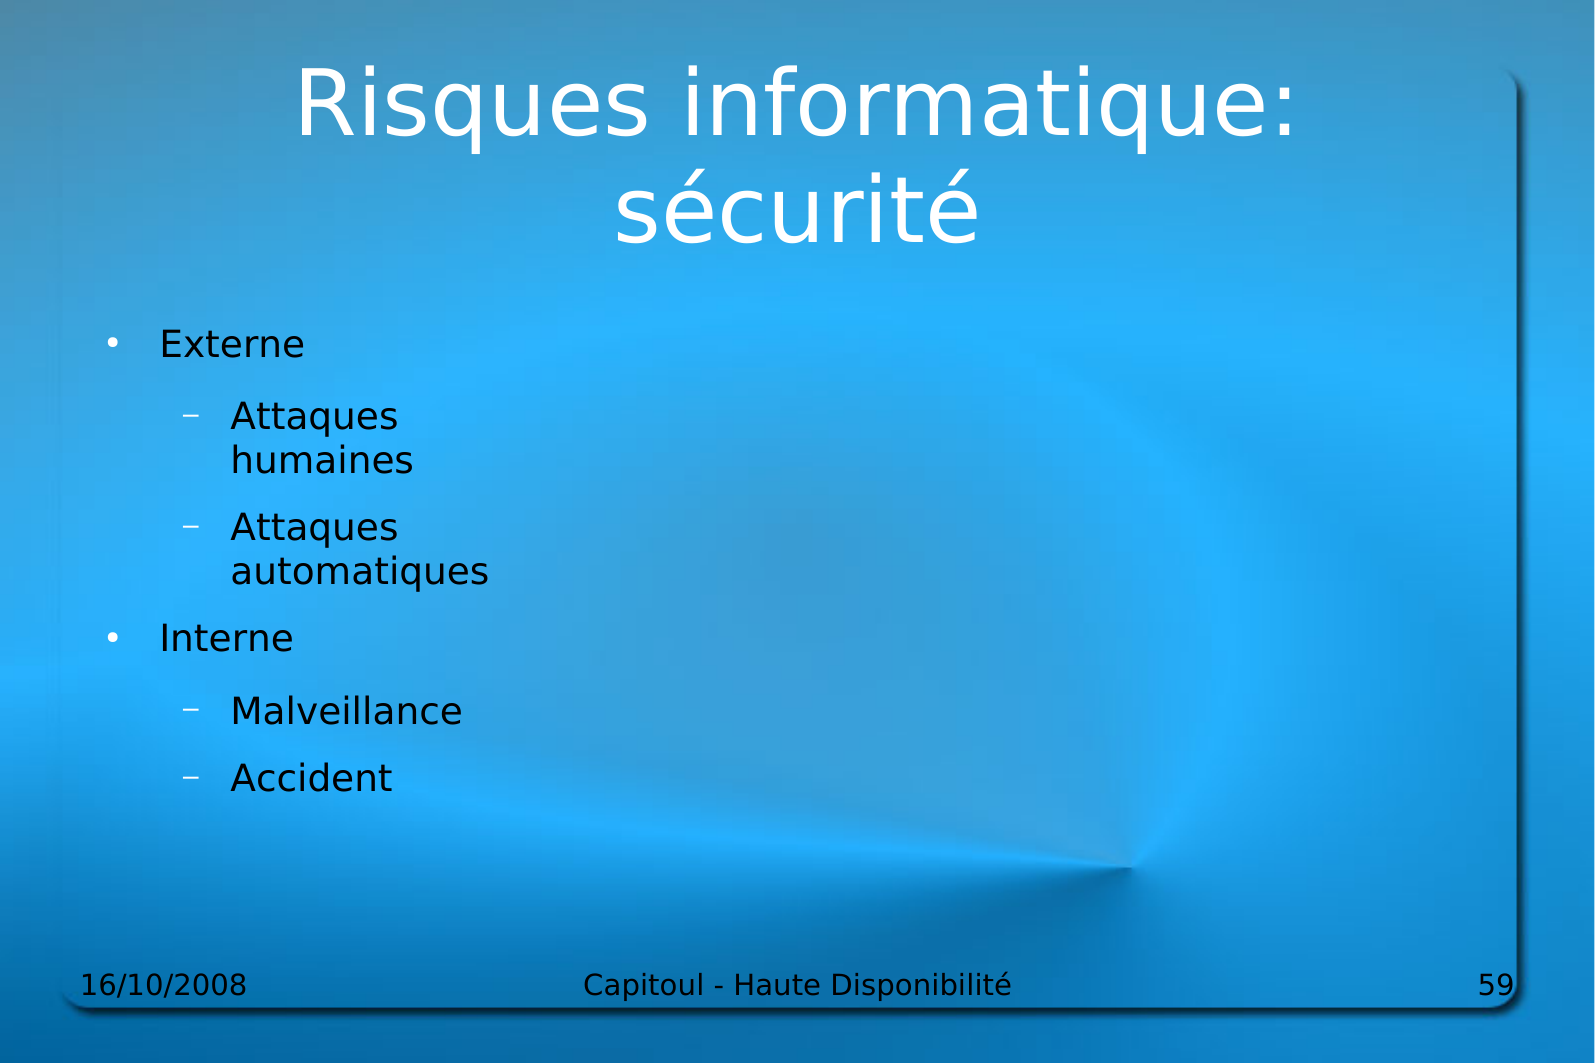

# Risques informatique: sécurité
Externe
Attaques humaines
Attaques automatiques
Interne
Malveillance
Accident
16/10/2008
Capitoul - Haute Disponibilité
59